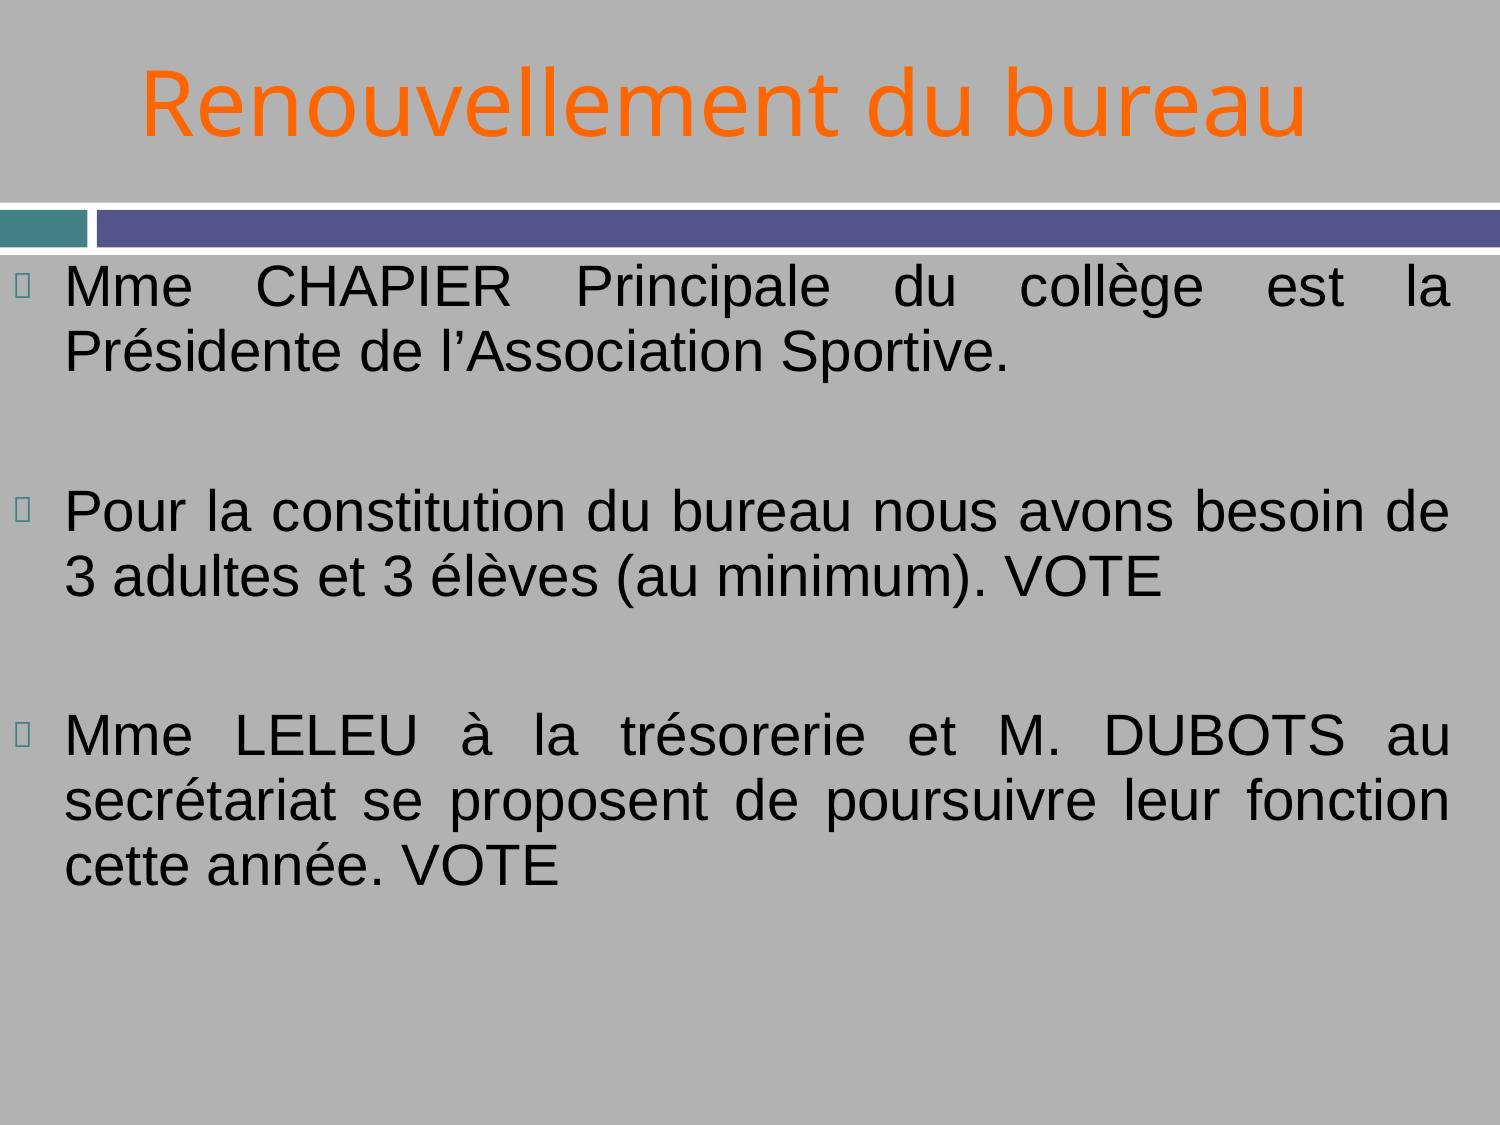

# Renouvellement du bureau
Mme CHAPIER Principale du collège est la Présidente de l’Association Sportive.
Pour la constitution du bureau nous avons besoin de 3 adultes et 3 élèves (au minimum). VOTE
Mme LELEU à la trésorerie et M. DUBOTS au secrétariat se proposent de poursuivre leur fonction cette année. VOTE